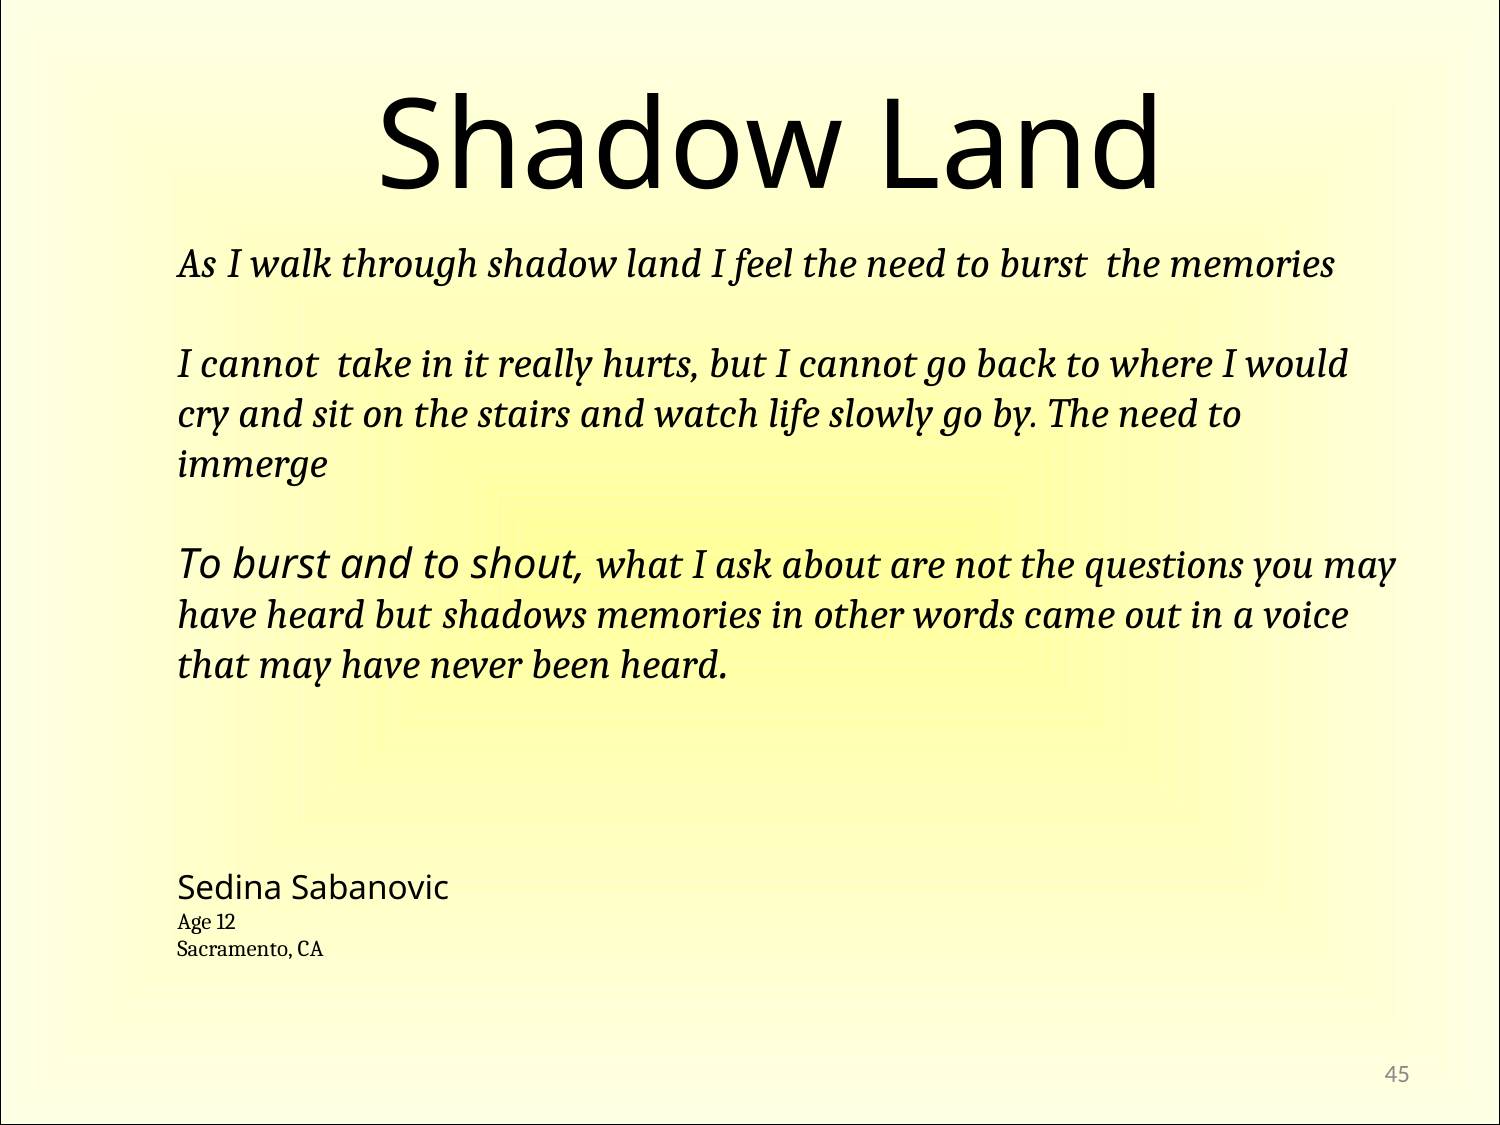

Shadow Land
As I walk through shadow land I feel the need to burst the memories
I cannot take in it really hurts, but I cannot go back to where I would cry and sit on the stairs and watch life slowly go by. The need to immerge
To burst and to shout, what I ask about are not the questions you may have heard but shadows memories in other words came out in a voice that may have never been heard.
Sedina Sabanovic
Age 12
Sacramento, CA